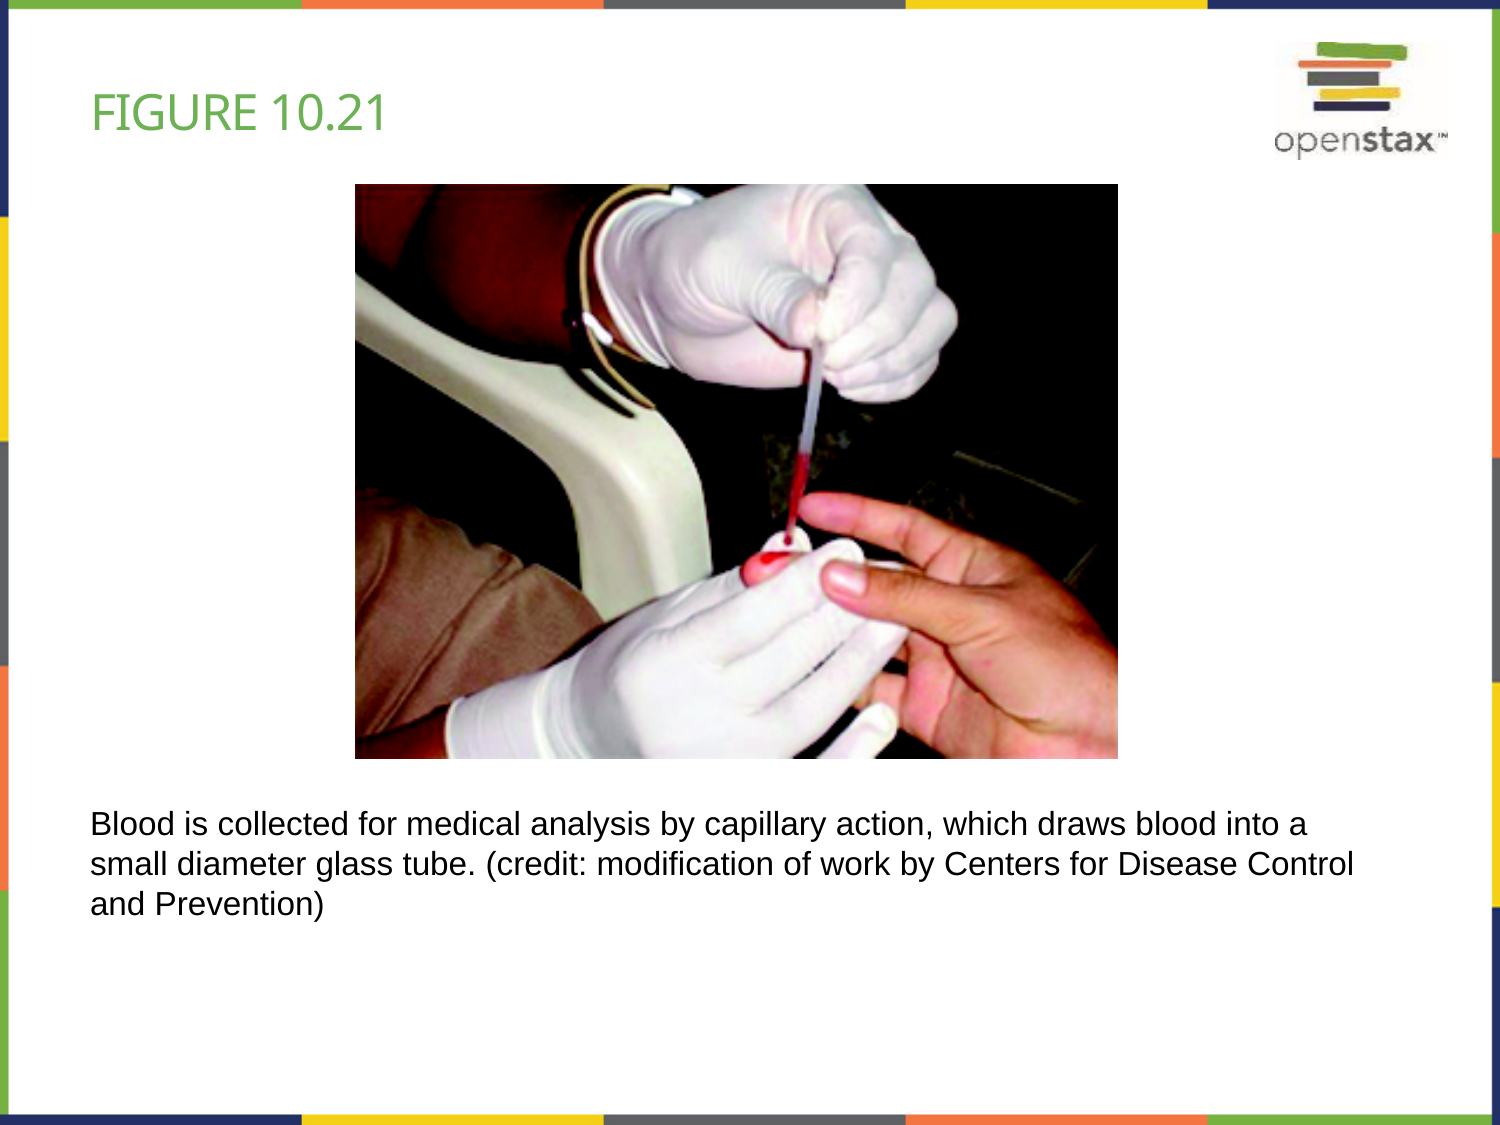

# Figure 10.21
Blood is collected for medical analysis by capillary action, which draws blood into a small diameter glass tube. (credit: modification of work by Centers for Disease Control and Prevention)